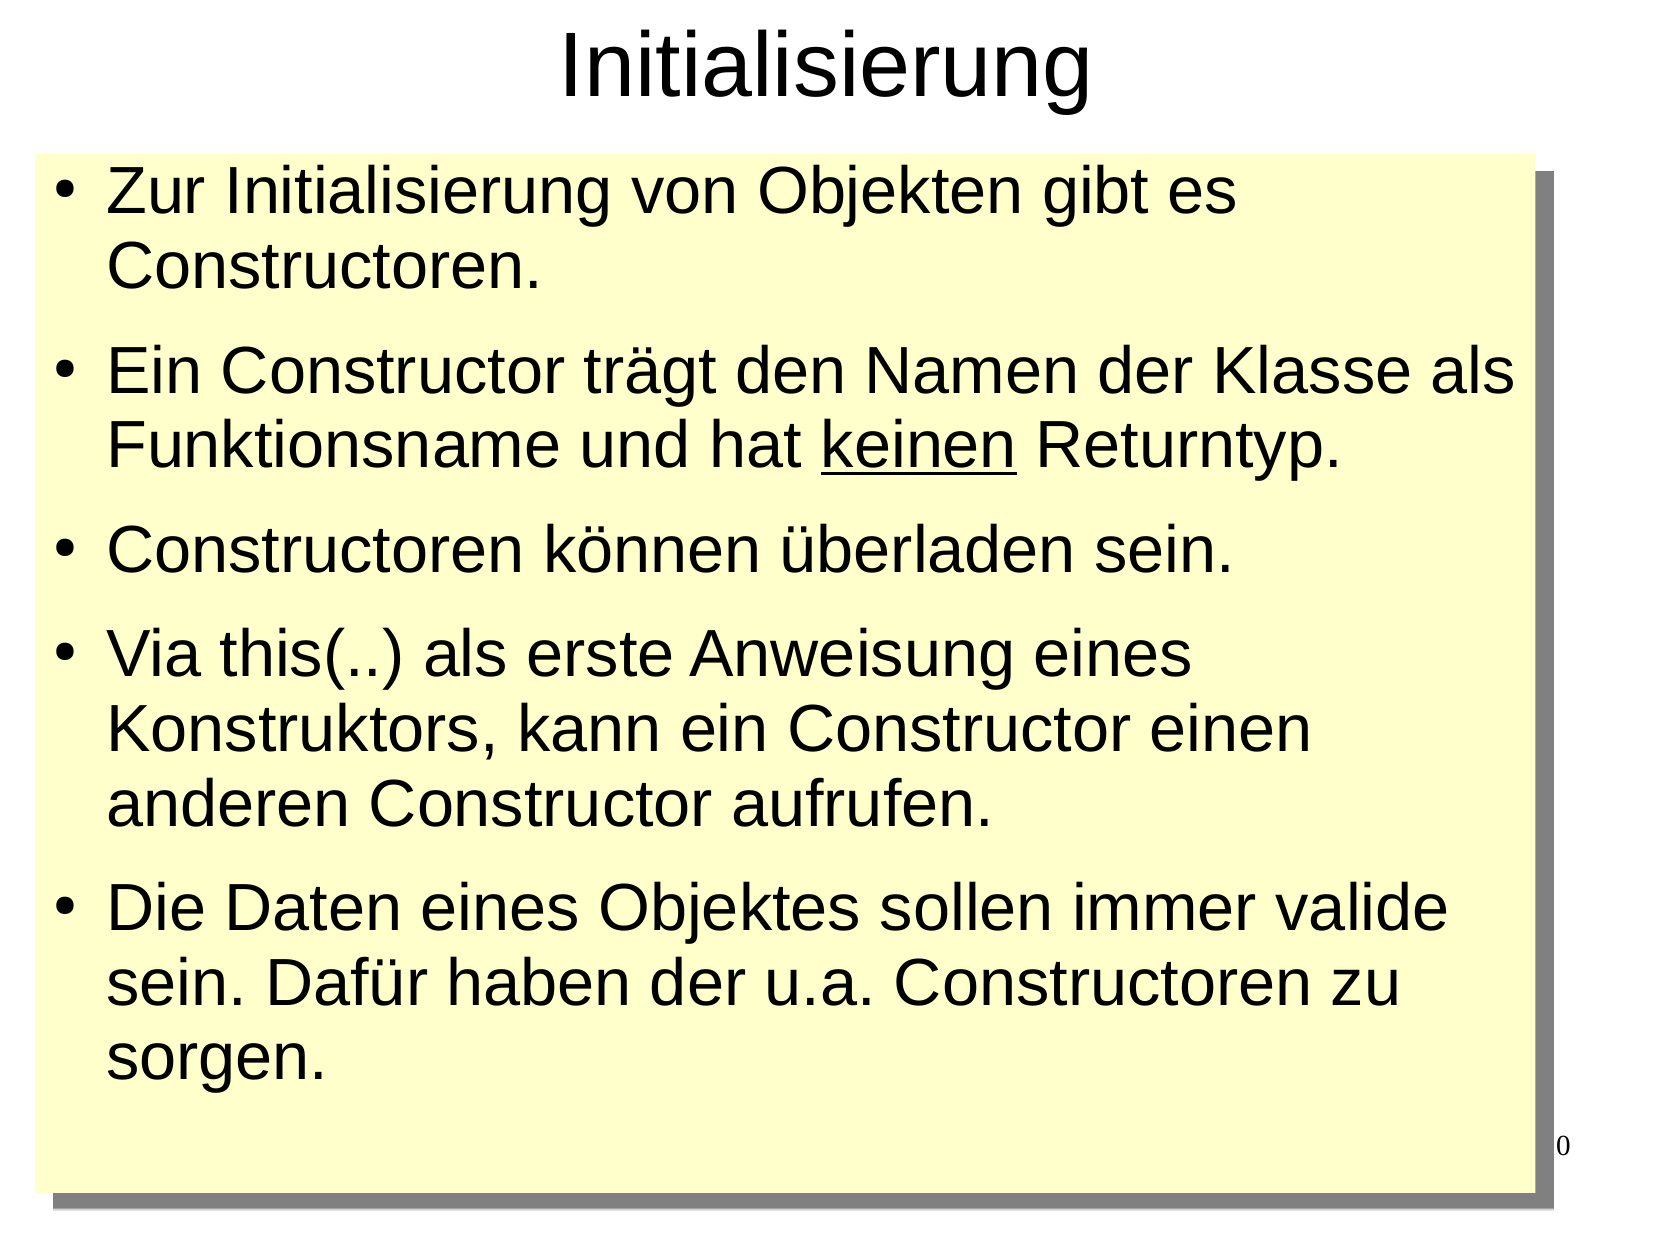

# Initialisierung
Zur Initialisierung von Objekten gibt es Constructoren.
Ein Constructor trägt den Namen der Klasse als Funktionsname und hat keinen Returntyp.
Constructoren können überladen sein.
Via this(..) als erste Anweisung eines Konstruktors, kann ein Constructor einen anderen Constructor aufrufen.
Die Daten eines Objektes sollen immer valide sein. Dafür haben der u.a. Constructoren zu sorgen.
10